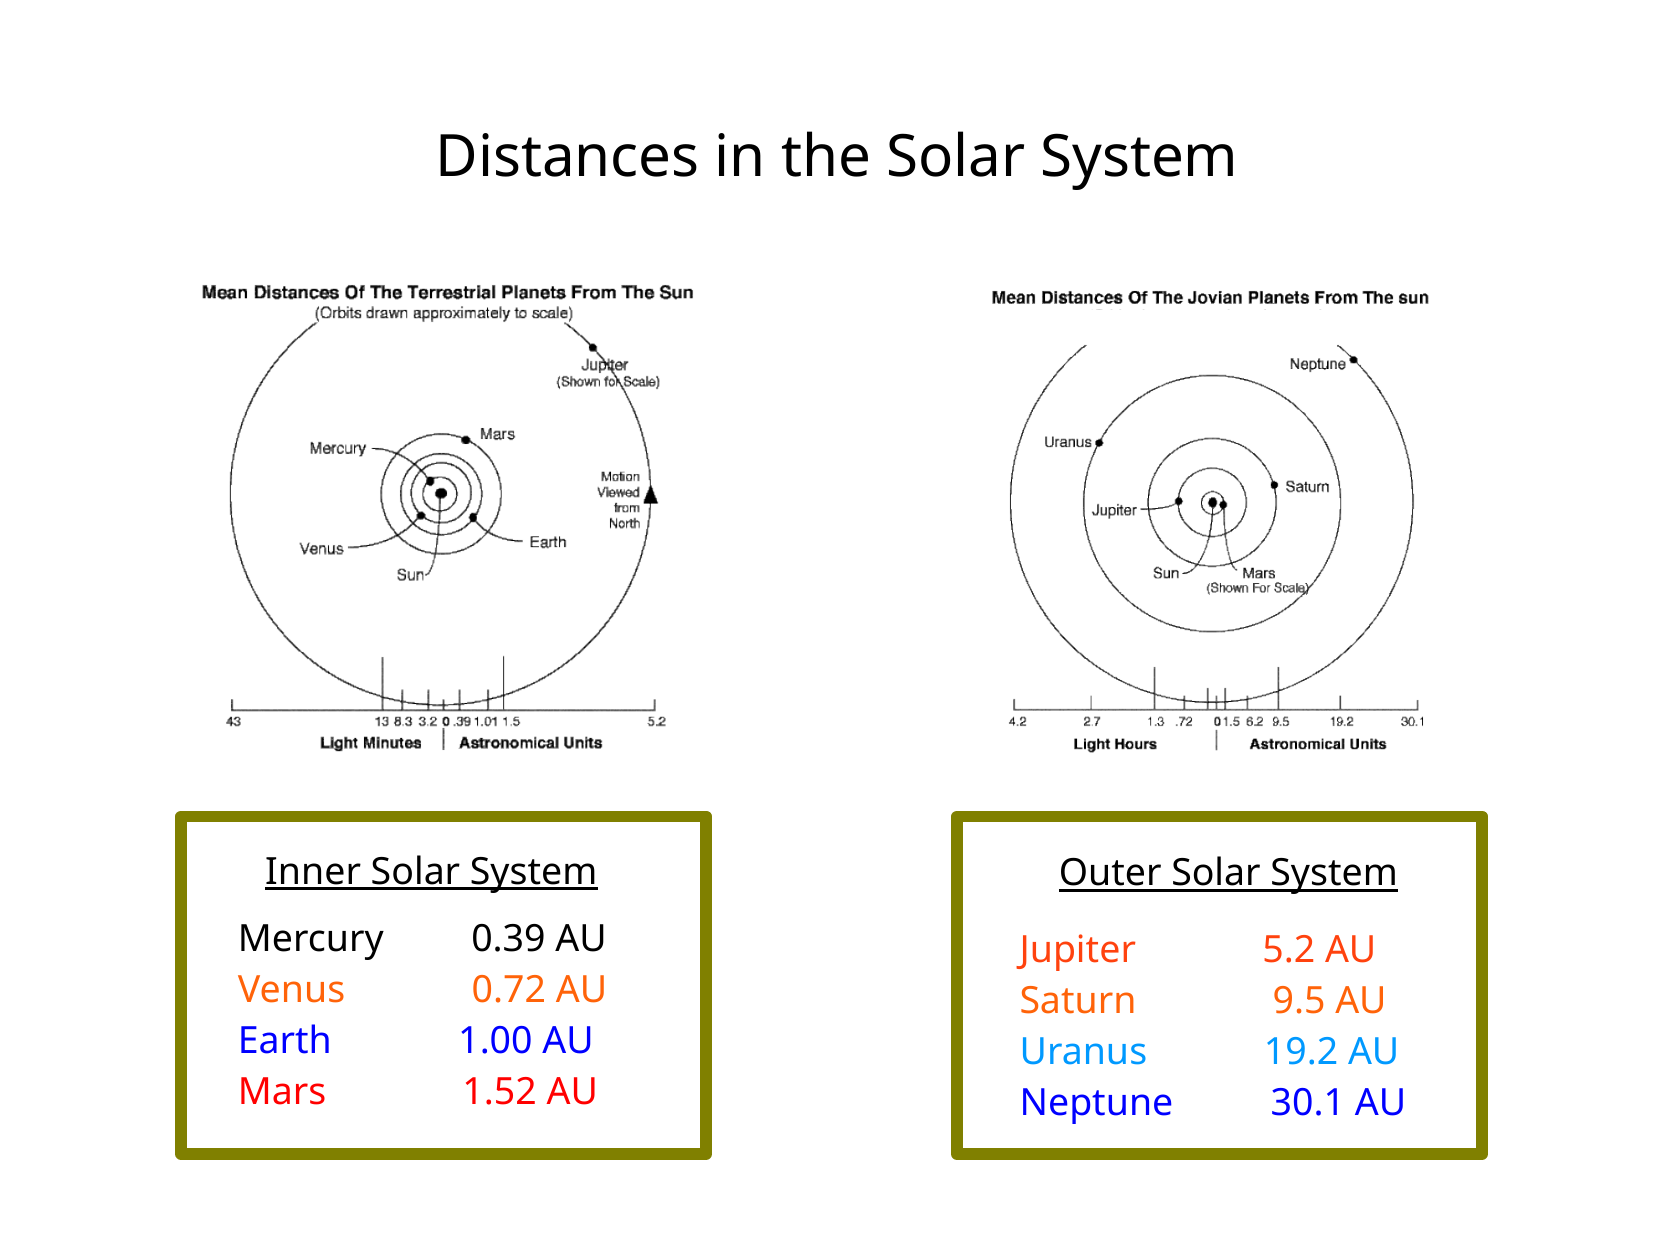

# Distances in the Solar System
Inner Solar System
Outer Solar System
Mercury 0.39 AU
Venus 0.72 AU
Earth 1.00 AU
Mars 1.52 AU
Jupiter 5.2 AU
Saturn 9.5 AU
Uranus 19.2 AU
Neptune 30.1 AU